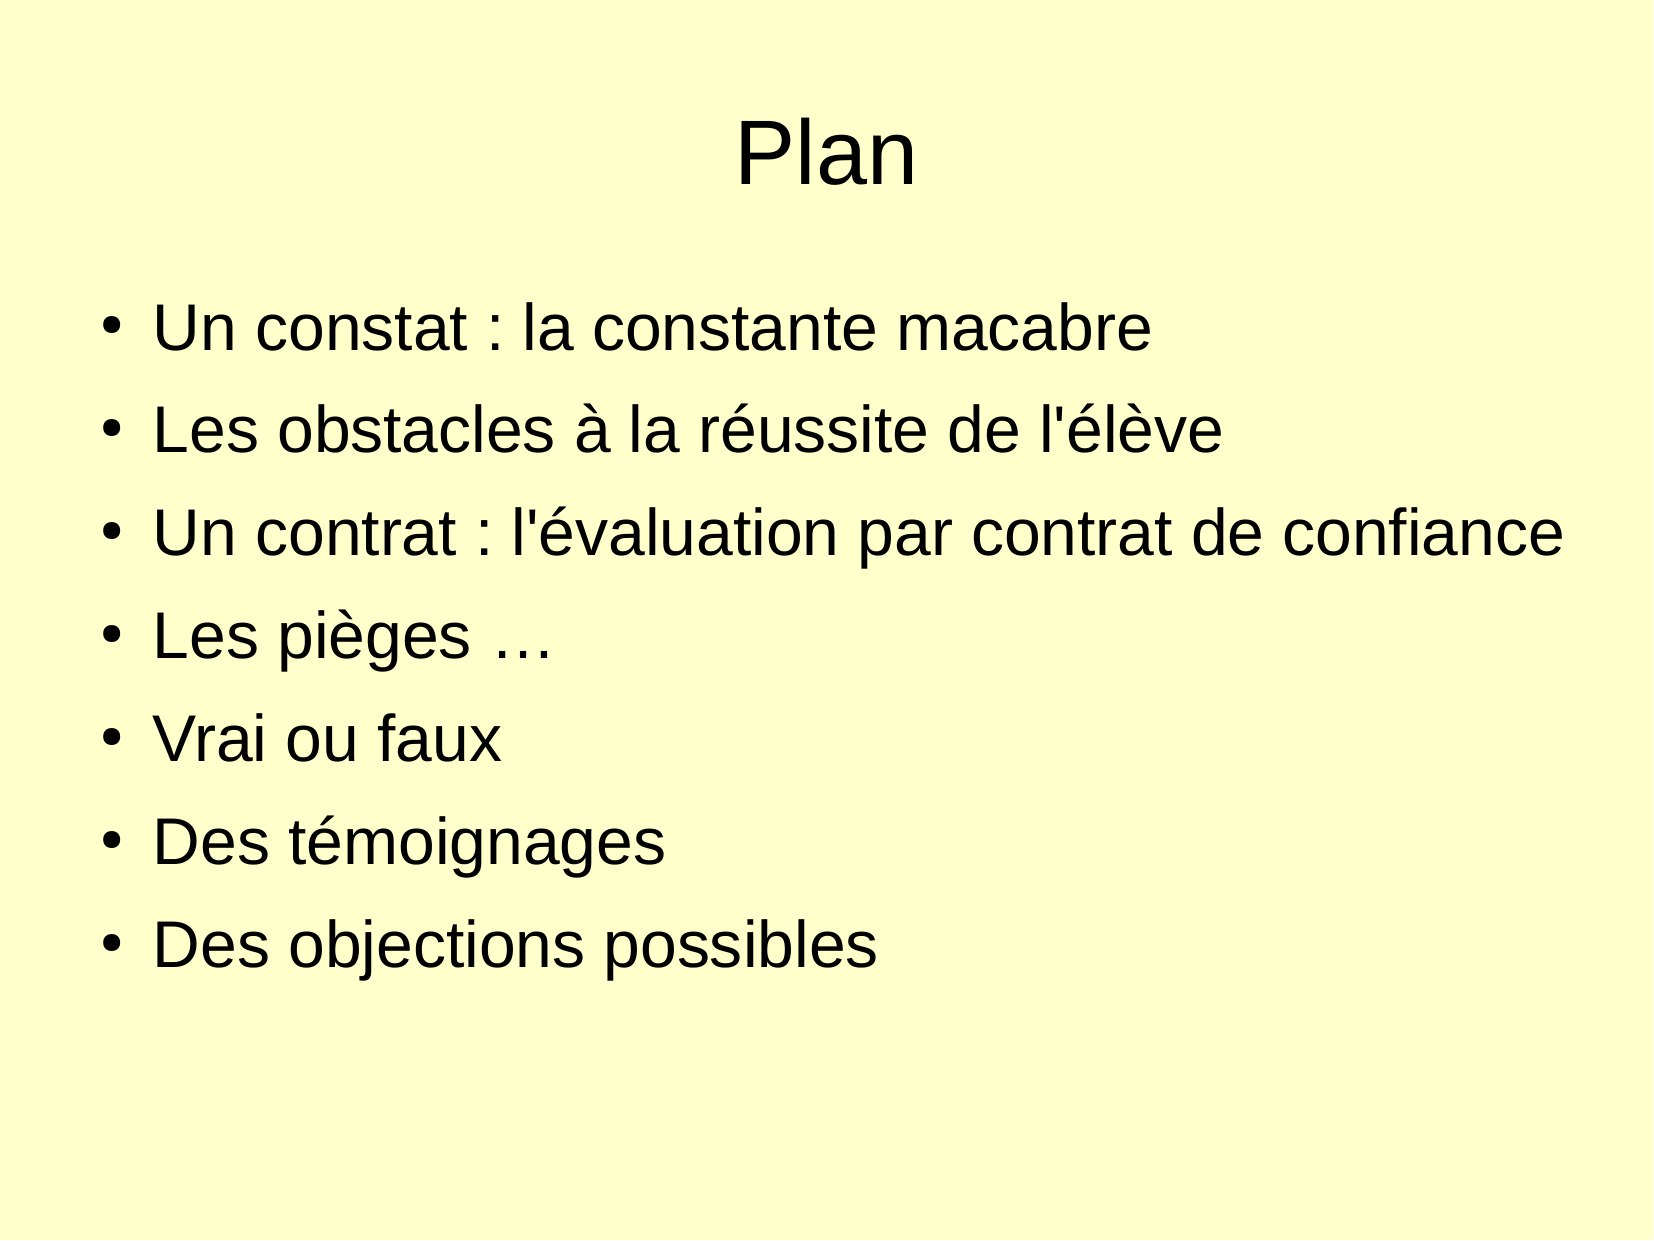

# Plan
Un constat : la constante macabre
Les obstacles à la réussite de l'élève
Un contrat : l'évaluation par contrat de confiance
Les pièges …
Vrai ou faux
Des témoignages
Des objections possibles